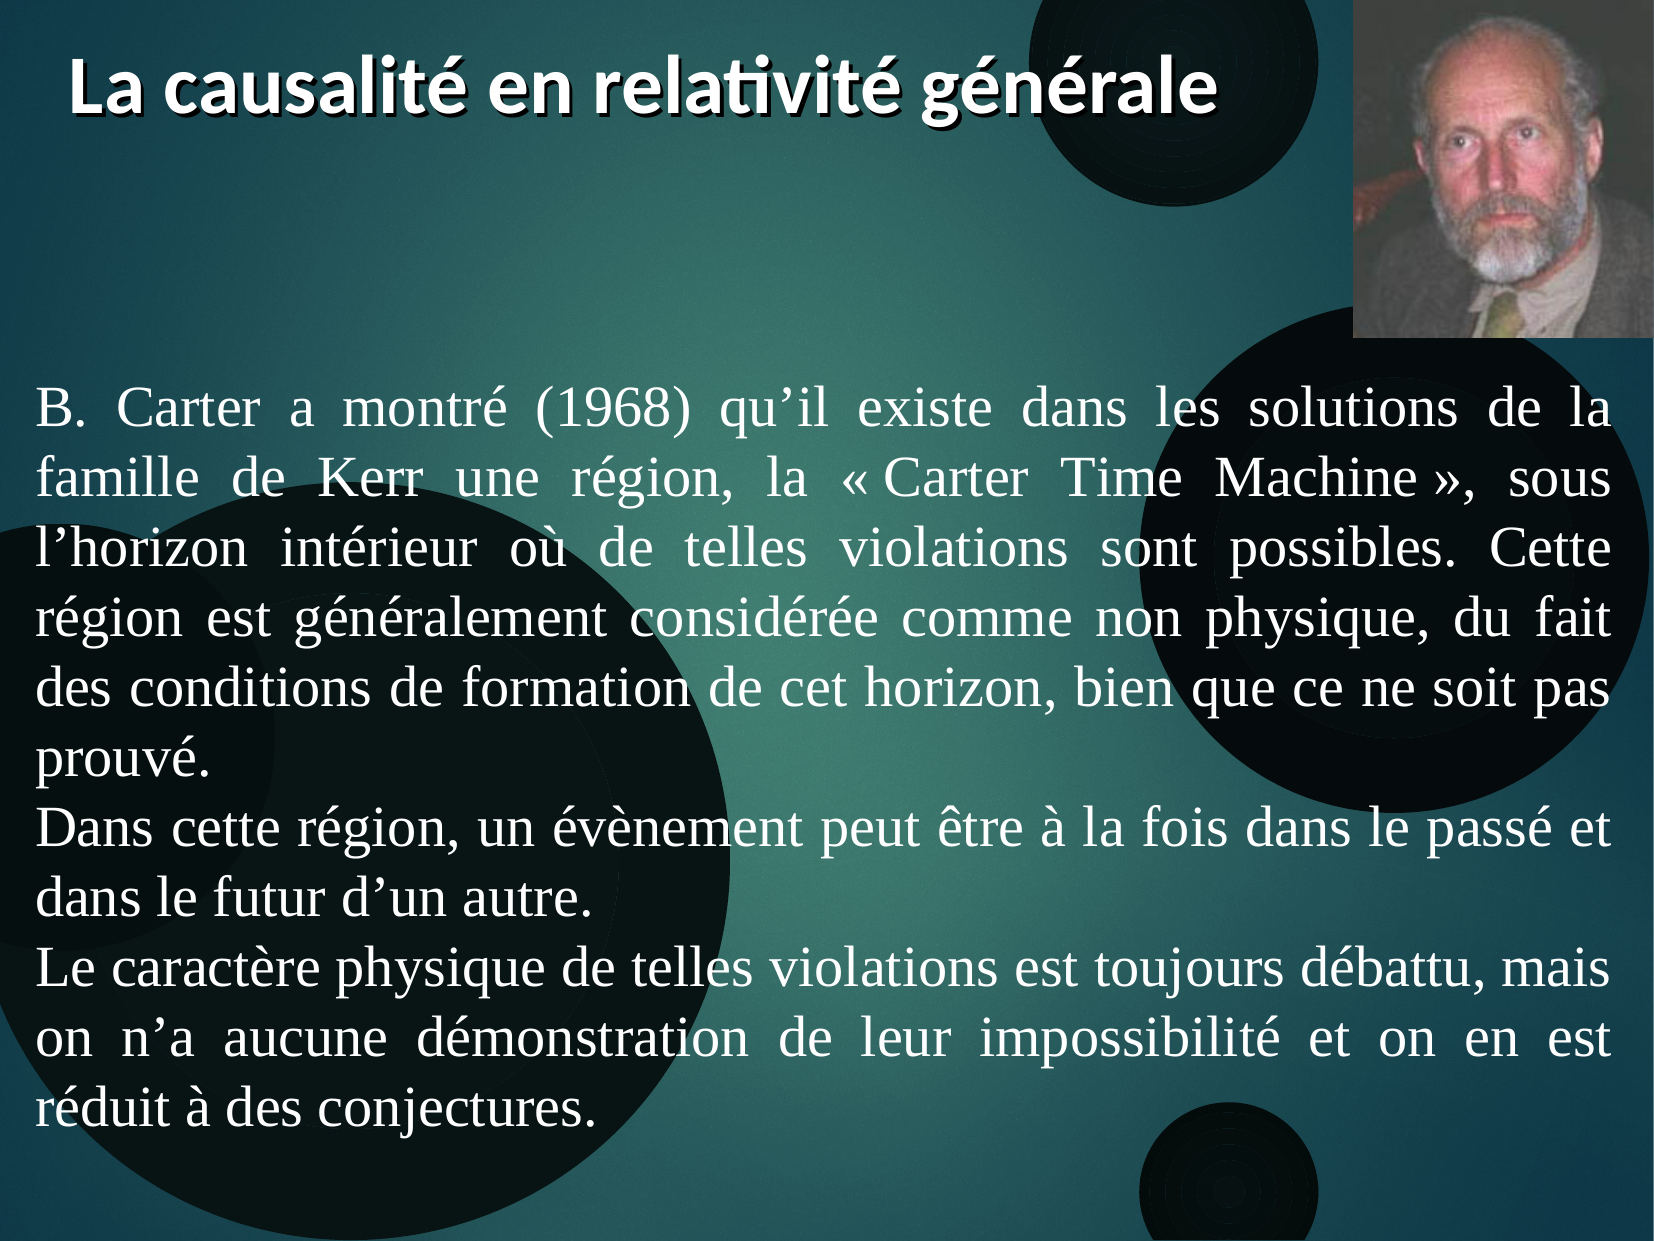

La causalité en relativité générale
B. Carter a montré (1968) qu’il existe dans les solutions de la famille de Kerr une région, la « Carter Time Machine », sous l’horizon intérieur où de telles violations sont possibles. Cette région est généralement considérée comme non physique, du fait des conditions de formation de cet horizon, bien que ce ne soit pas prouvé.
Dans cette région, un évènement peut être à la fois dans le passé et dans le futur d’un autre.
Le caractère physique de telles violations est toujours débattu, mais on n’a aucune démonstration de leur impossibilité et on en est réduit à des conjectures.